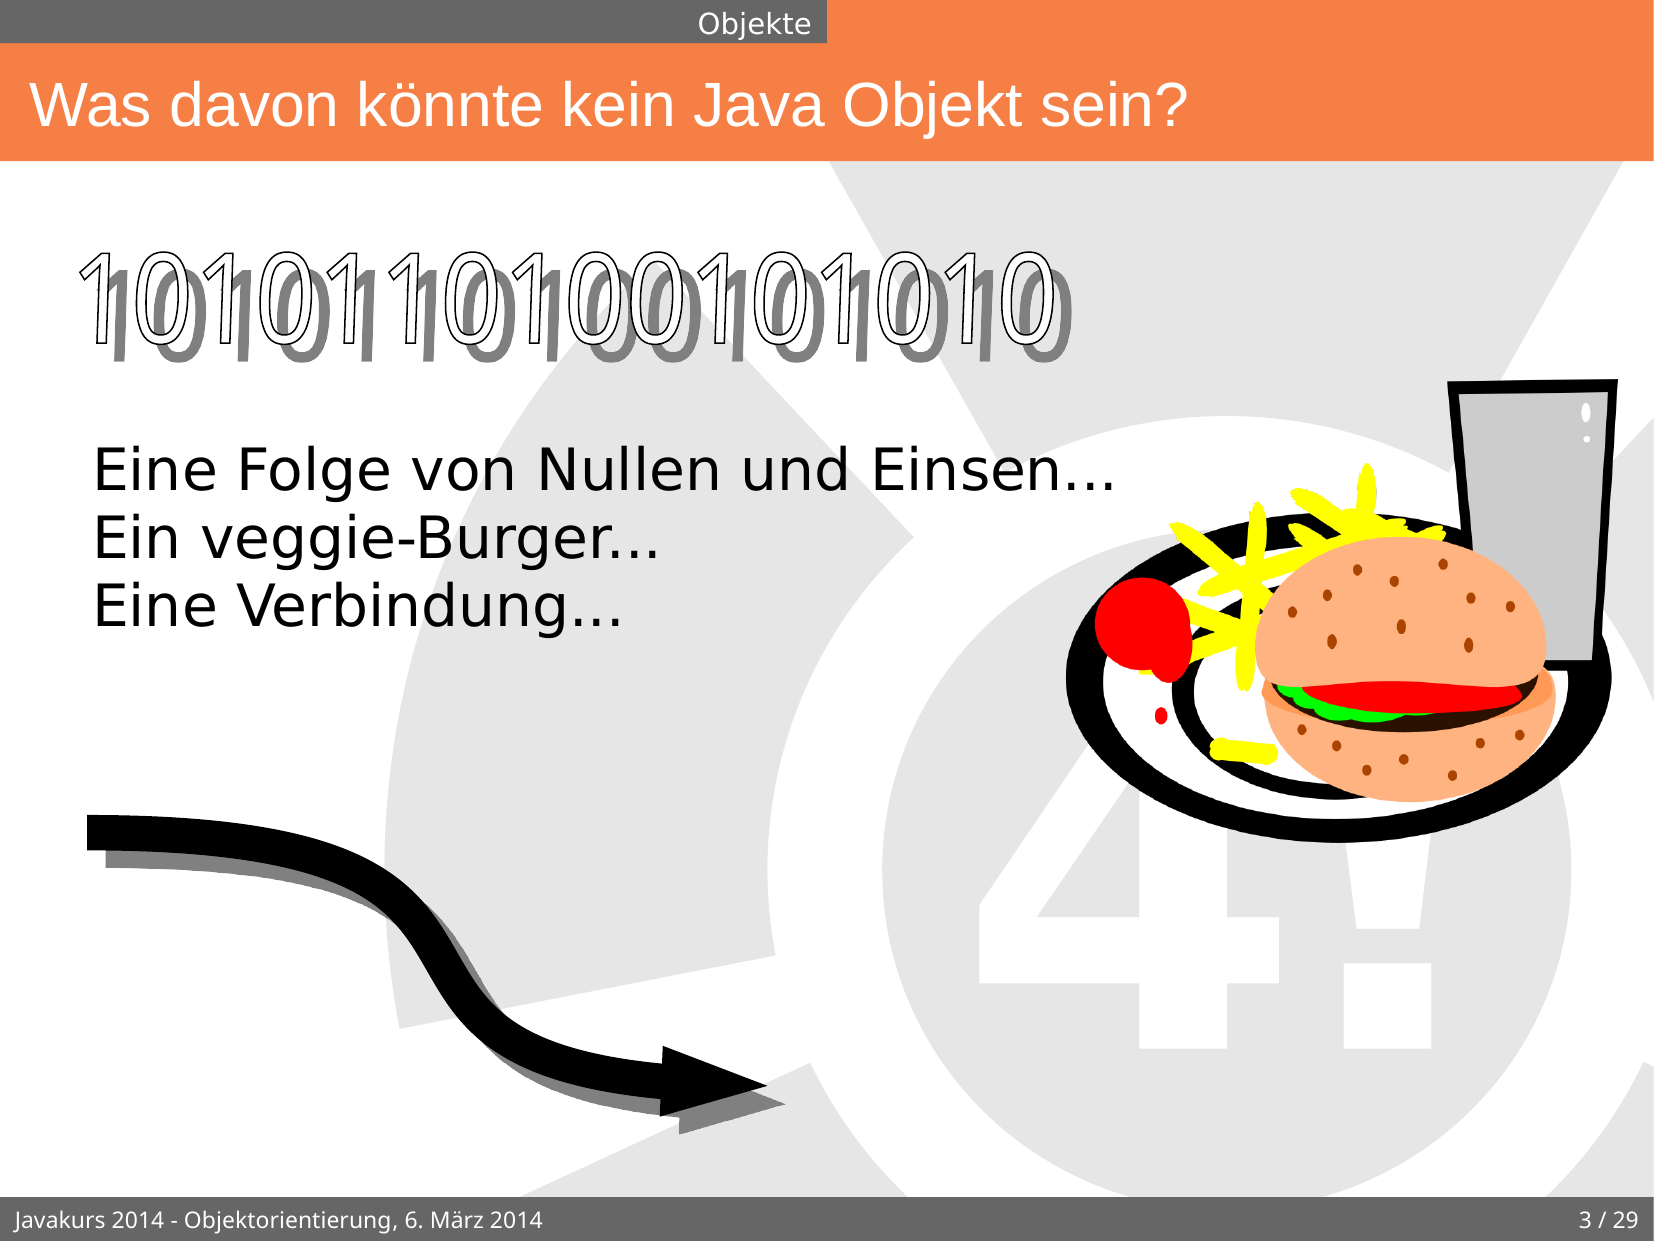

Objekte
# Was davon könnte kein Java Objekt sein?
1010110100101010
Eine Folge von Nullen und Einsen...
Ein veggie-Burger...
Eine Verbindung...